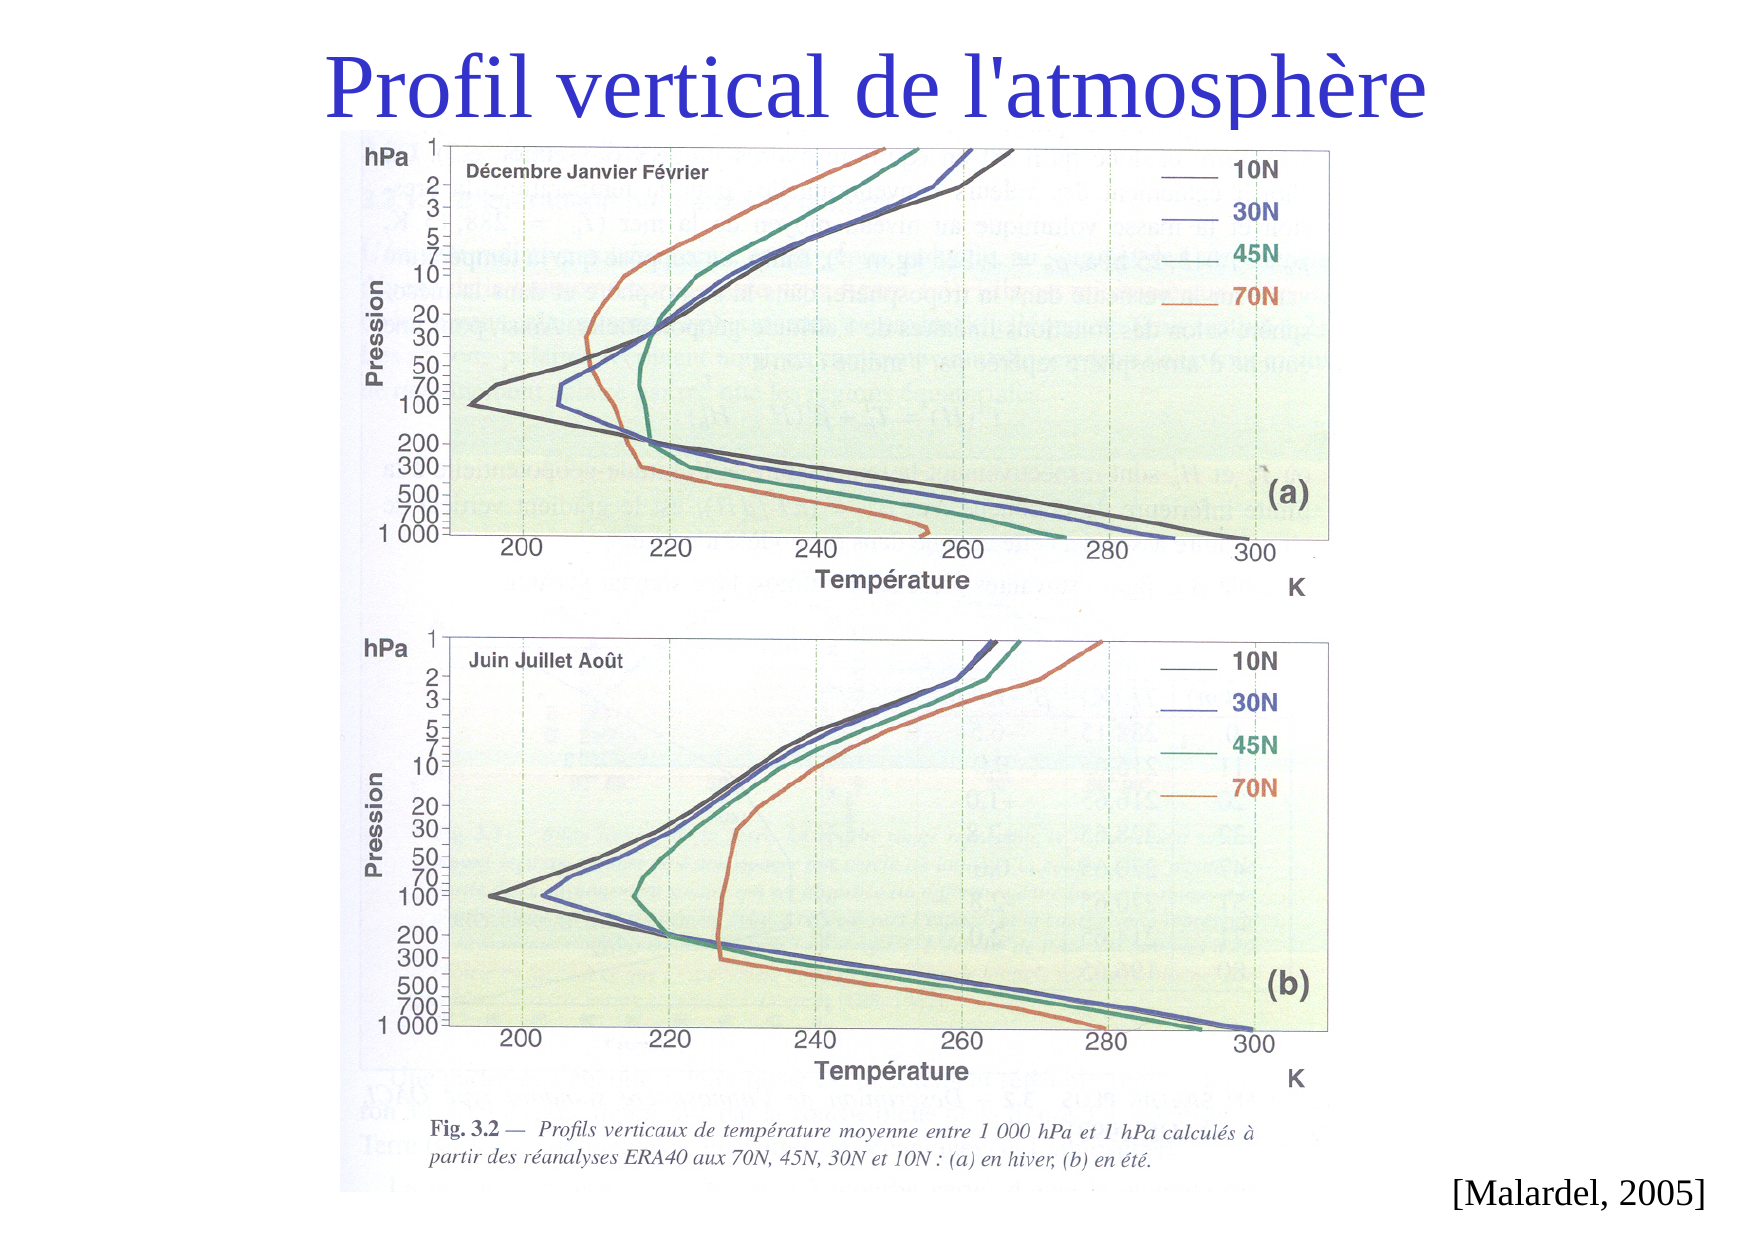

# Profil vertical de l'atmosphère
[Malardel, 2005]